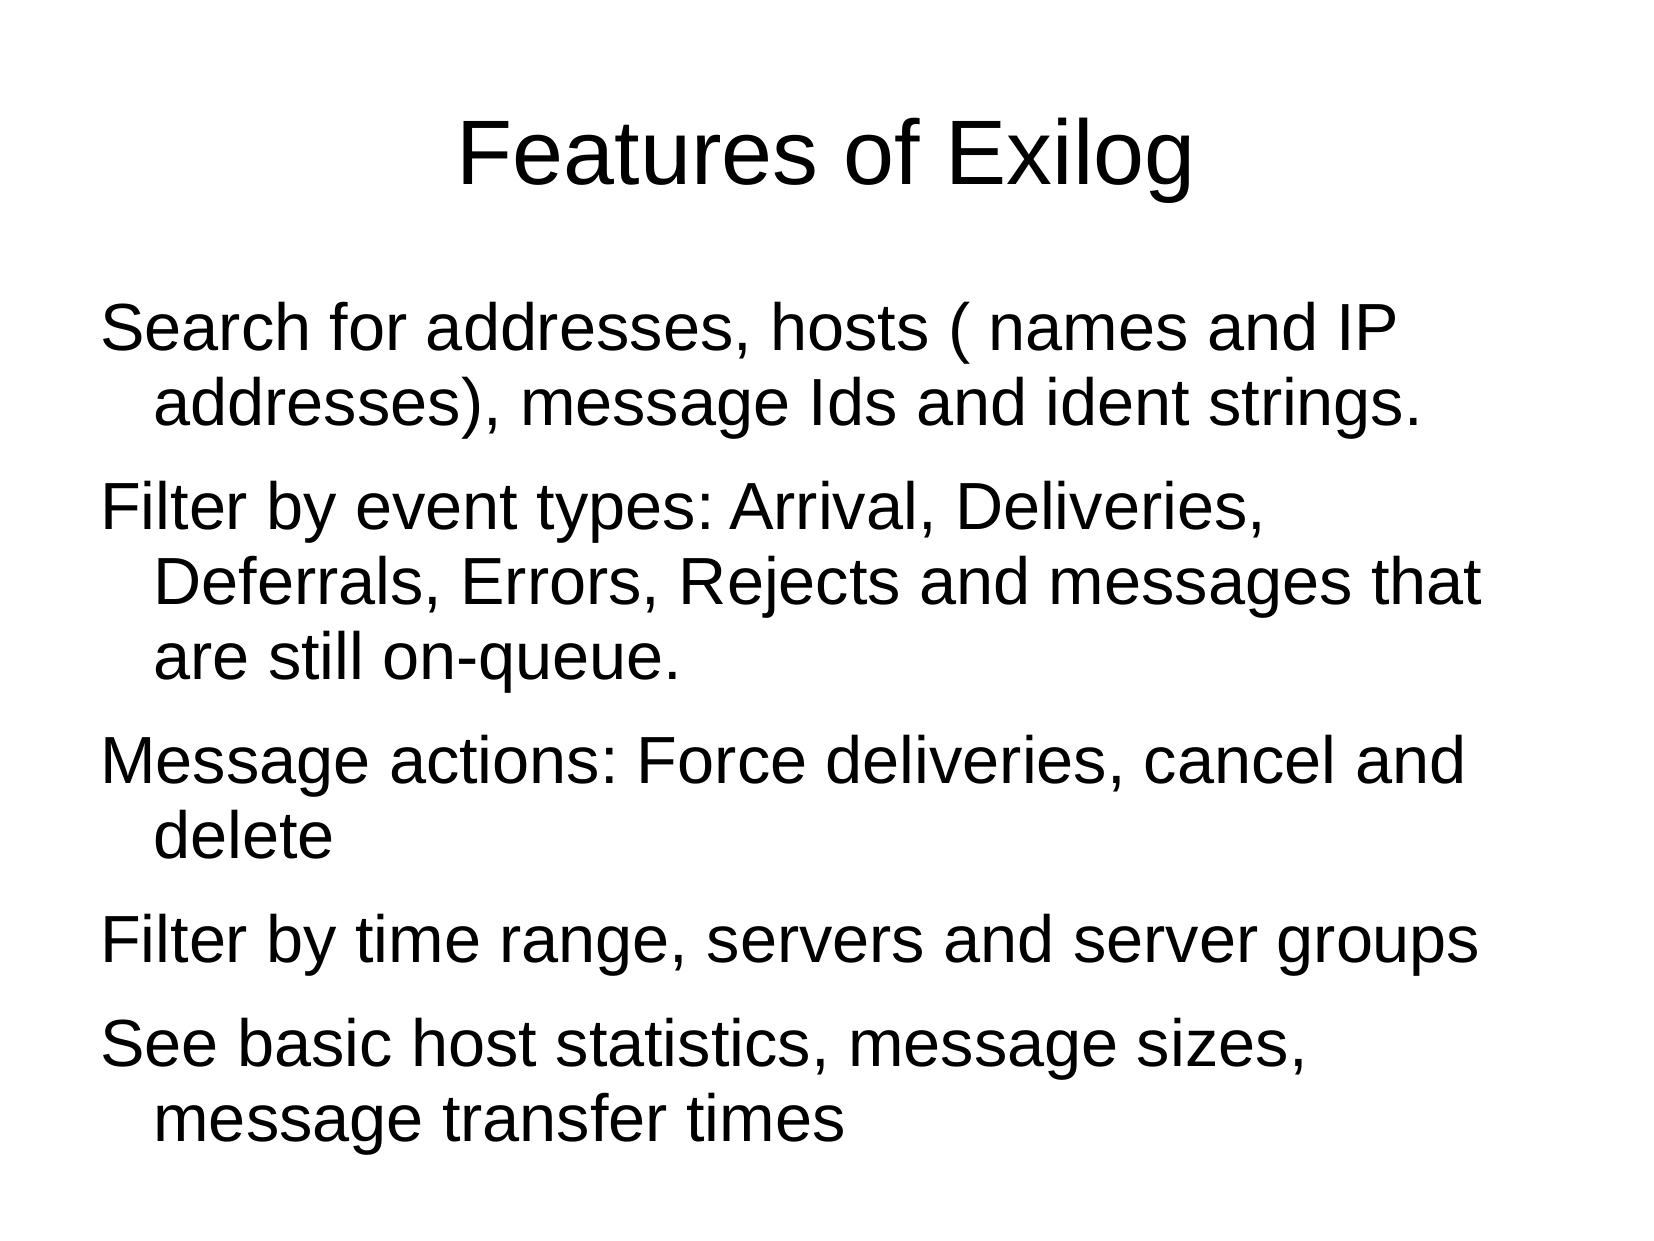

# Features of Exilog
Search for addresses, hosts ( names and IP addresses), message Ids and ident strings.
Filter by event types: Arrival, Deliveries, Deferrals, Errors, Rejects and messages that are still on-queue.
Message actions: Force deliveries, cancel and delete
Filter by time range, servers and server groups
See basic host statistics, message sizes, message transfer times